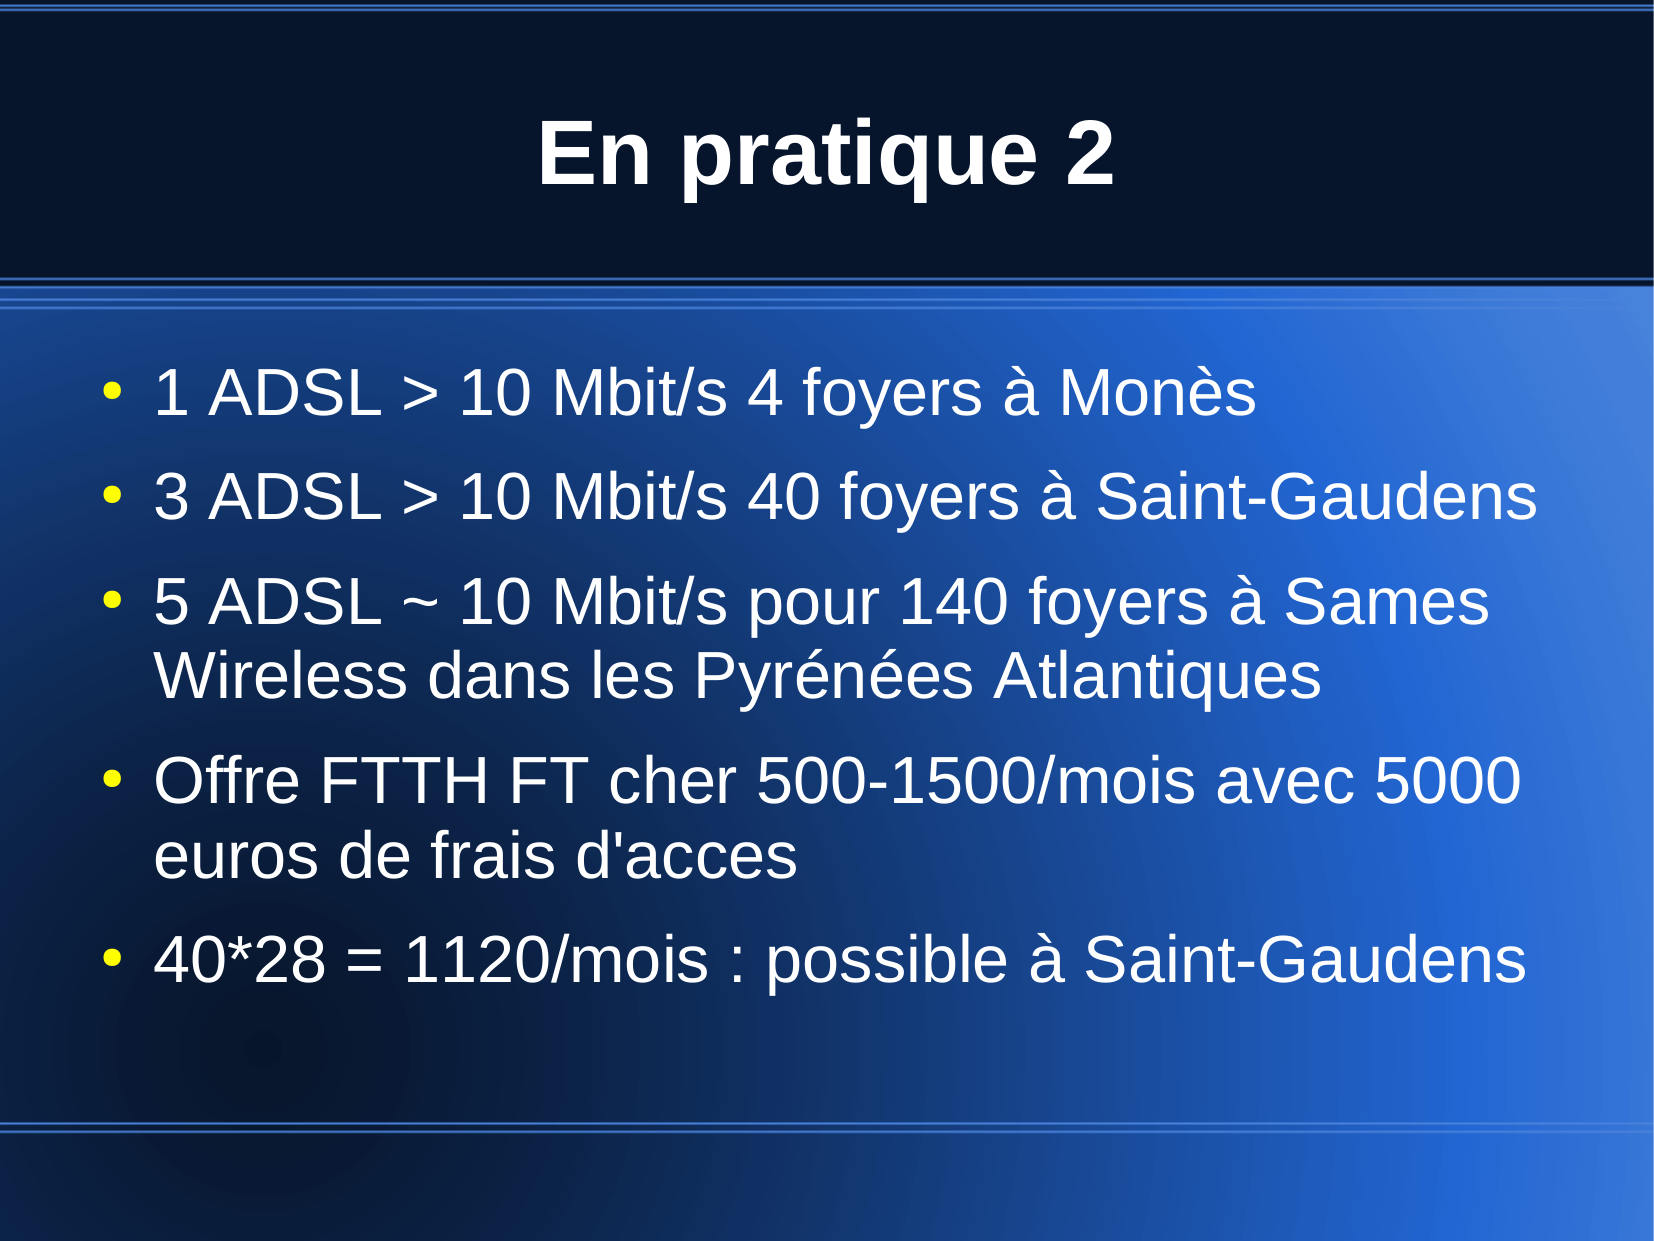

# En pratique 2
1 ADSL > 10 Mbit/s 4 foyers à Monès
3 ADSL > 10 Mbit/s 40 foyers à Saint-Gaudens
5 ADSL ~ 10 Mbit/s pour 140 foyers à Sames Wireless dans les Pyrénées Atlantiques
Offre FTTH FT cher 500-1500/mois avec 5000 euros de frais d'acces
40*28 = 1120/mois : possible à Saint-Gaudens